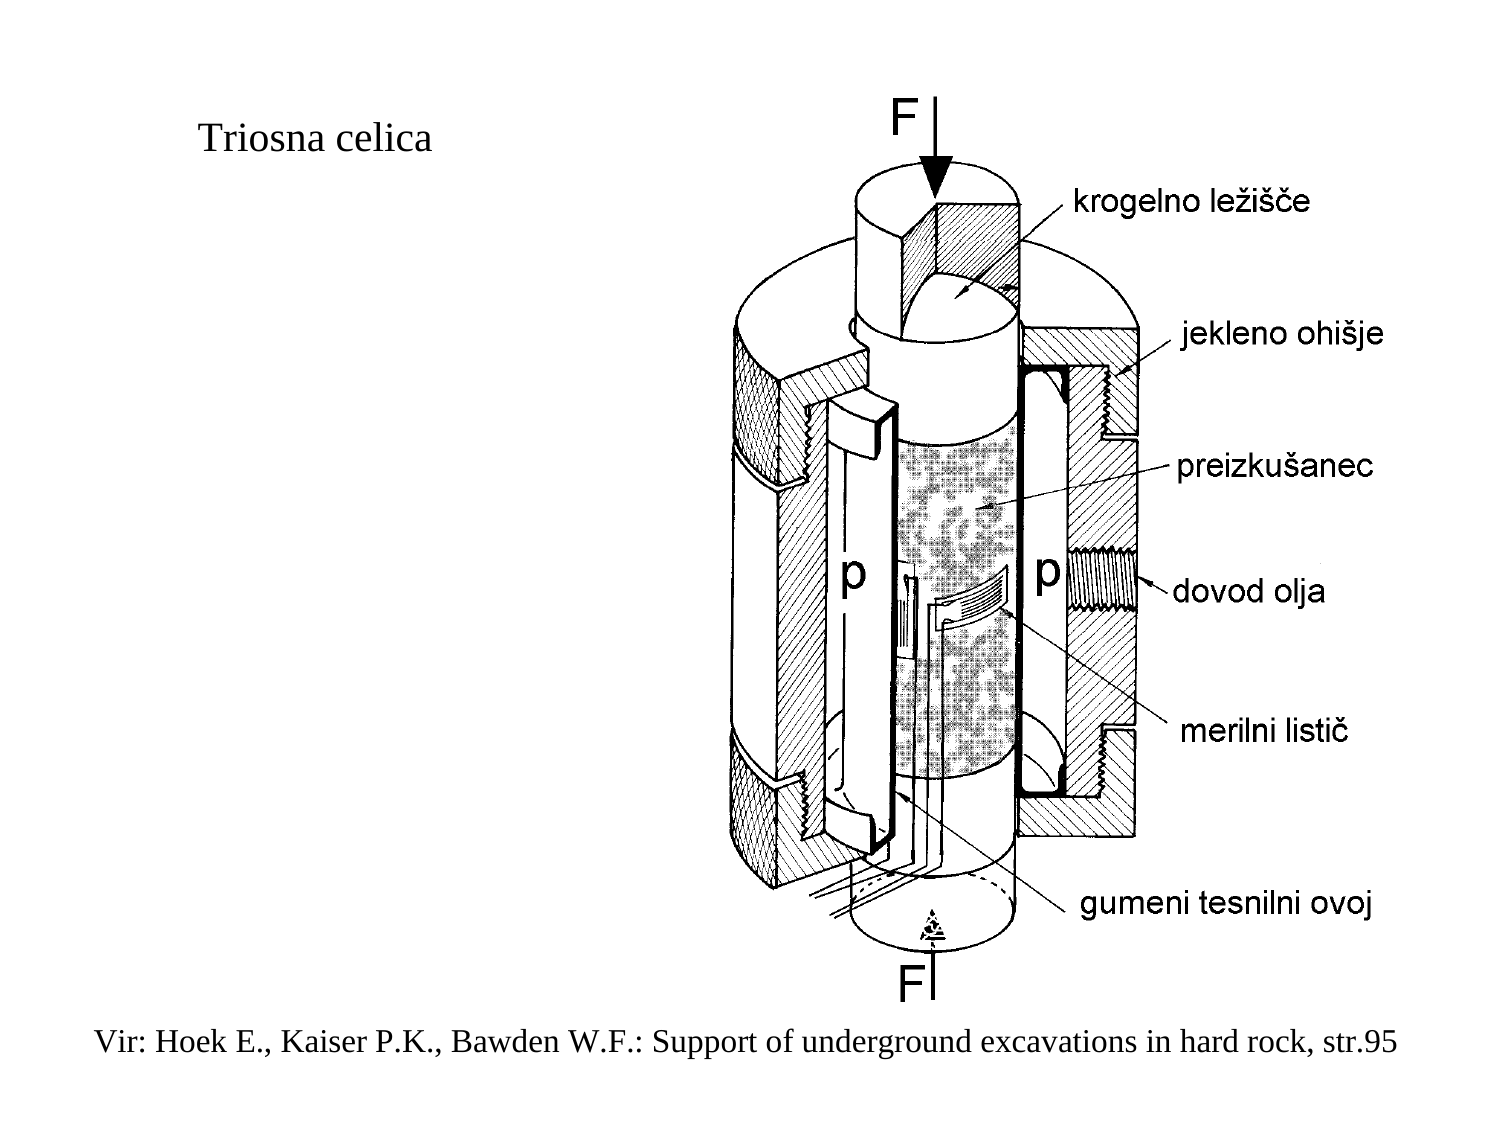

Triosna celica
Vir: Hoek E., Kaiser P.K., Bawden W.F.: Support of underground excavations in hard rock, str.95